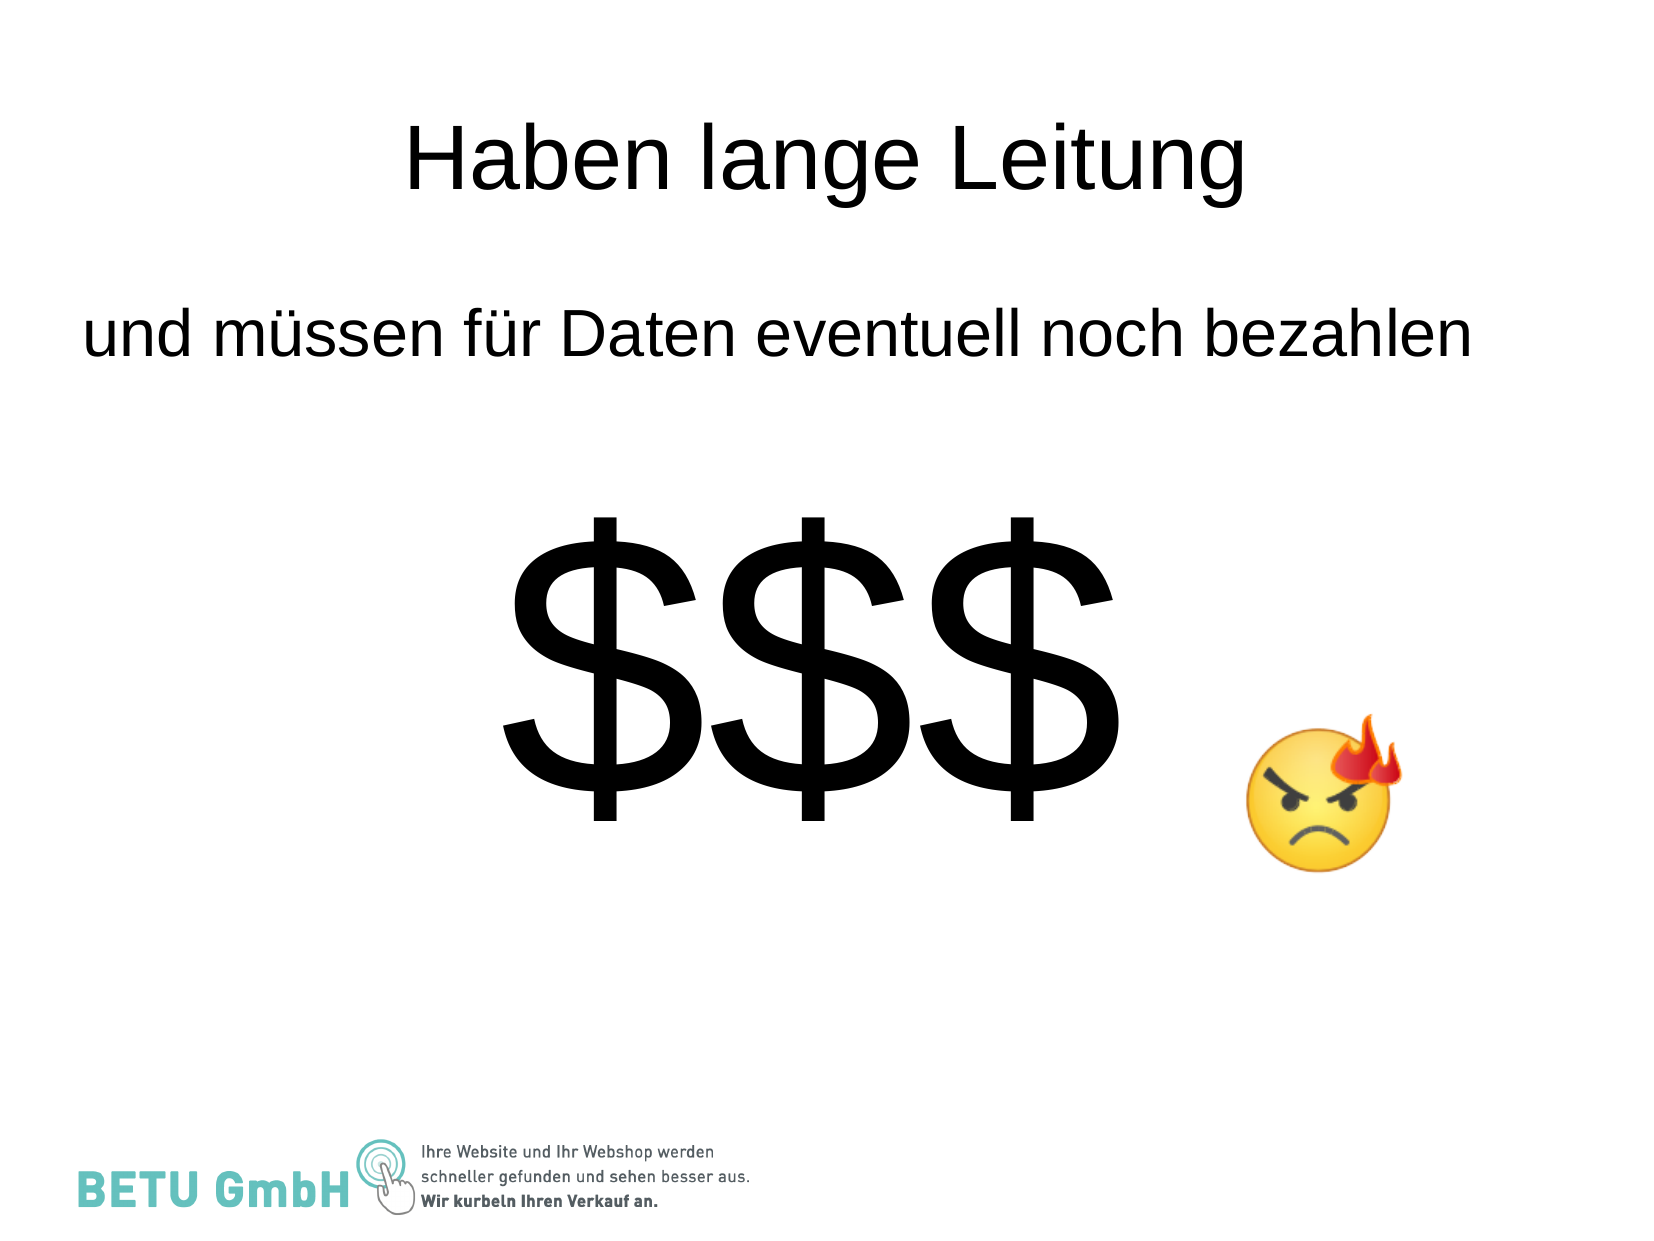

Haben lange Leitung
und müssen für Daten eventuell noch bezahlen
$$$